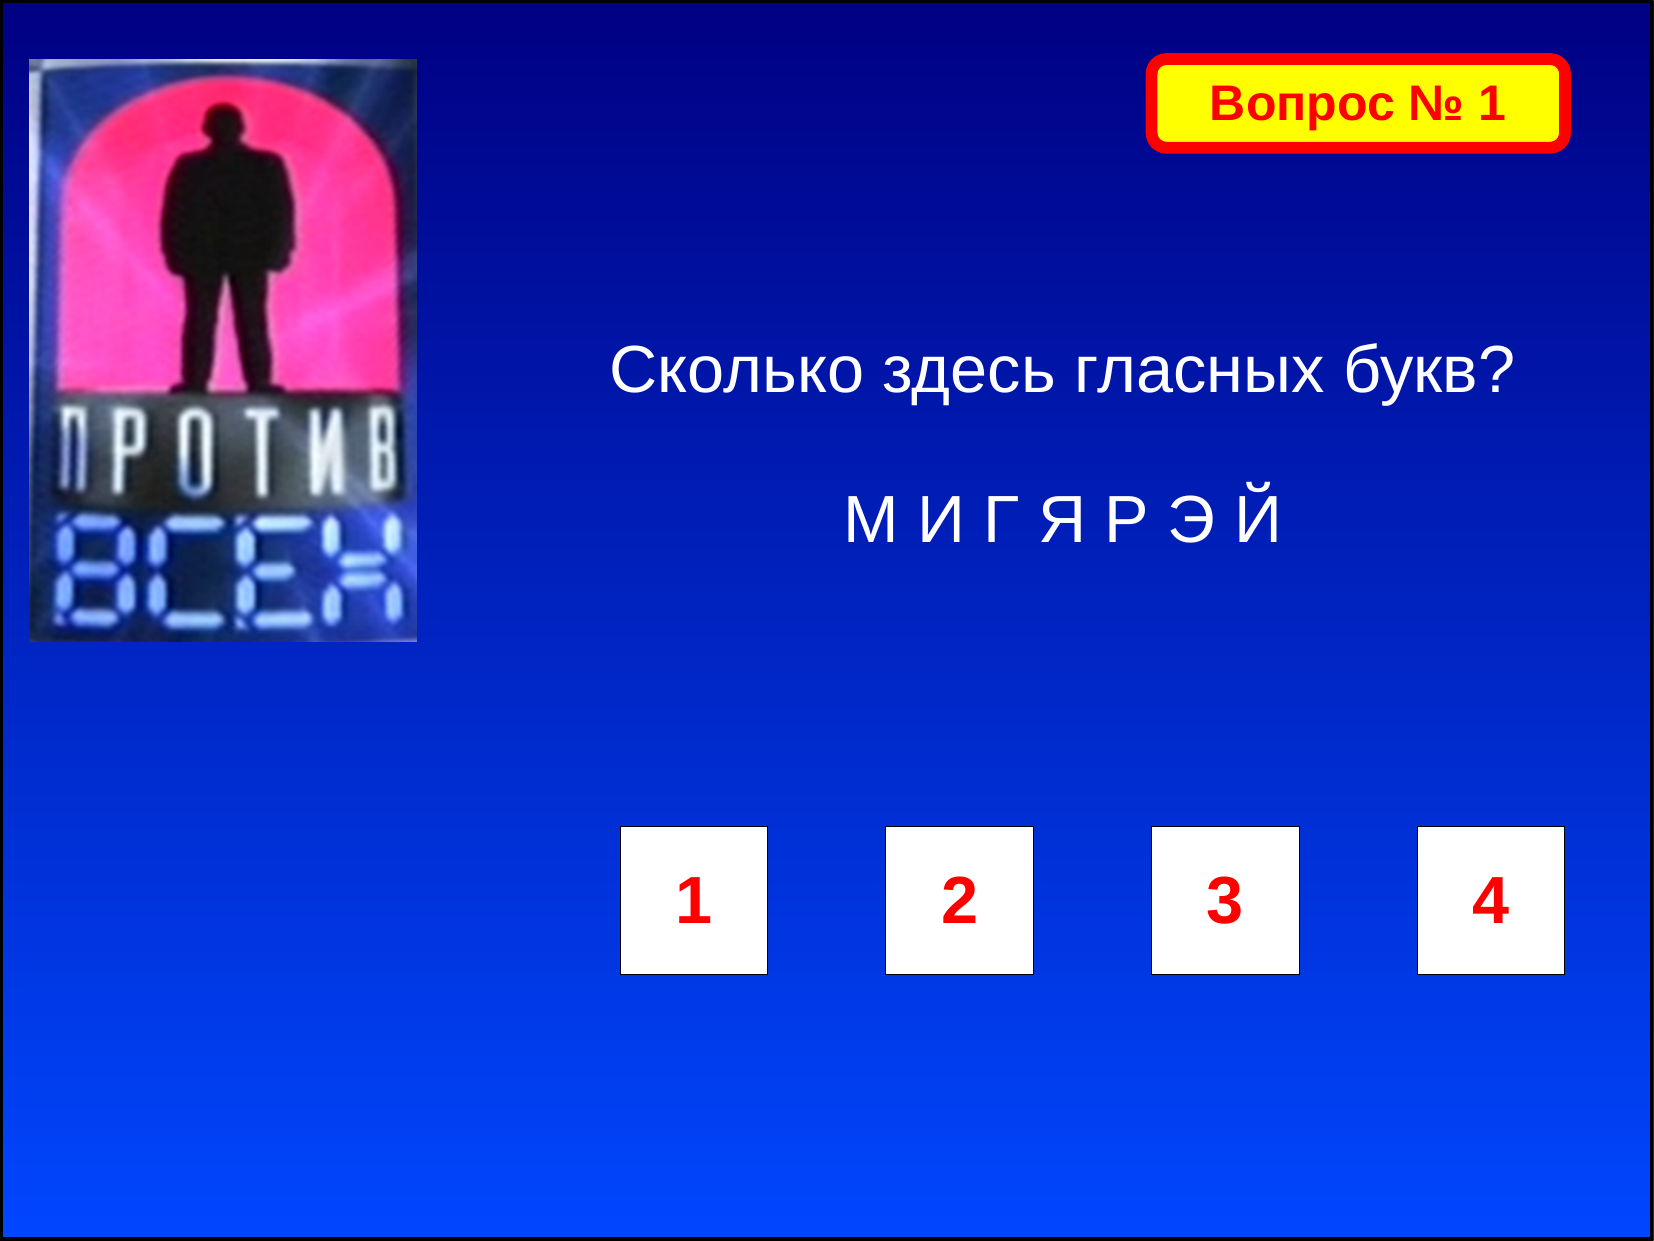

Вопрос № 1
Сколько здесь гласных букв?
М И Г Я Р Э Й
1
2
3
4